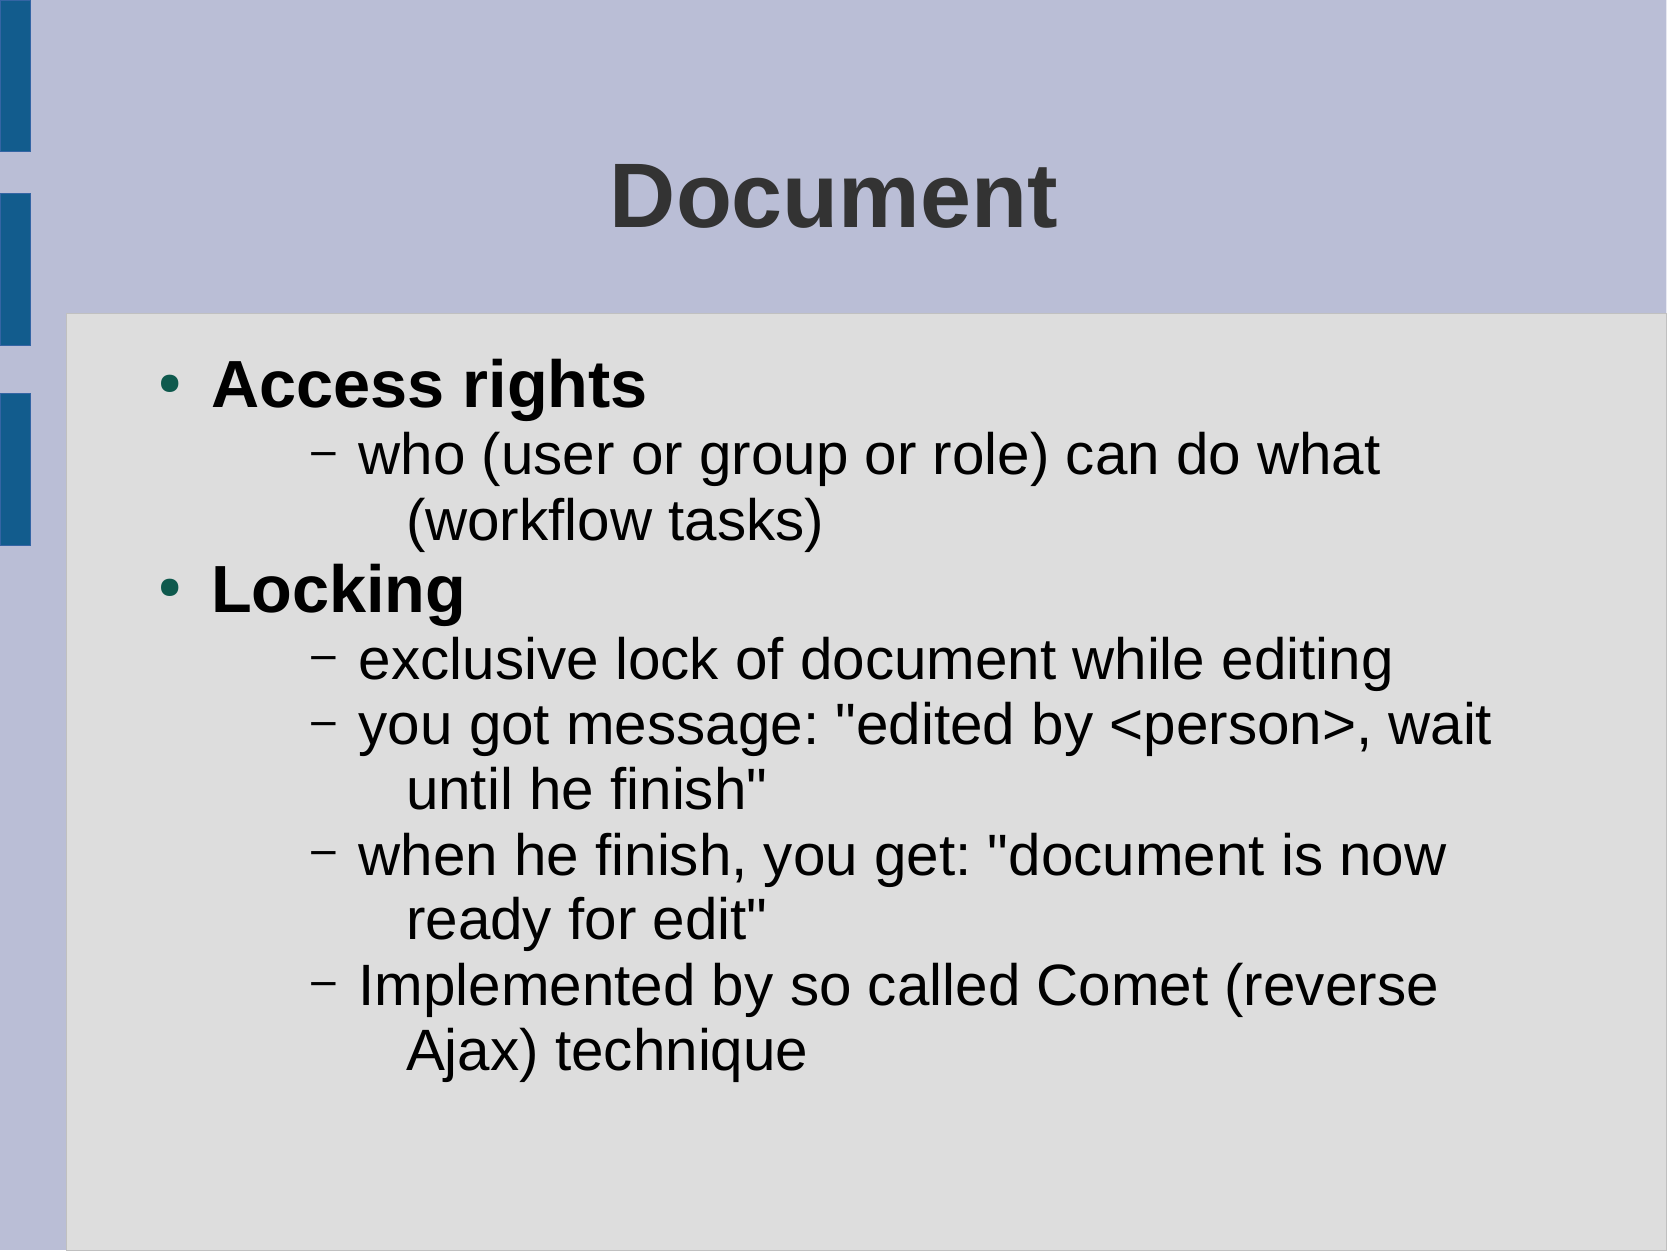

# Document
Access rights
who (user or group or role) can do what (workflow tasks)
Locking
exclusive lock of document while editing
you got message: "edited by <person>, wait until he finish"
when he finish, you get: "document is now ready for edit"
Implemented by so called Comet (reverse Ajax) technique